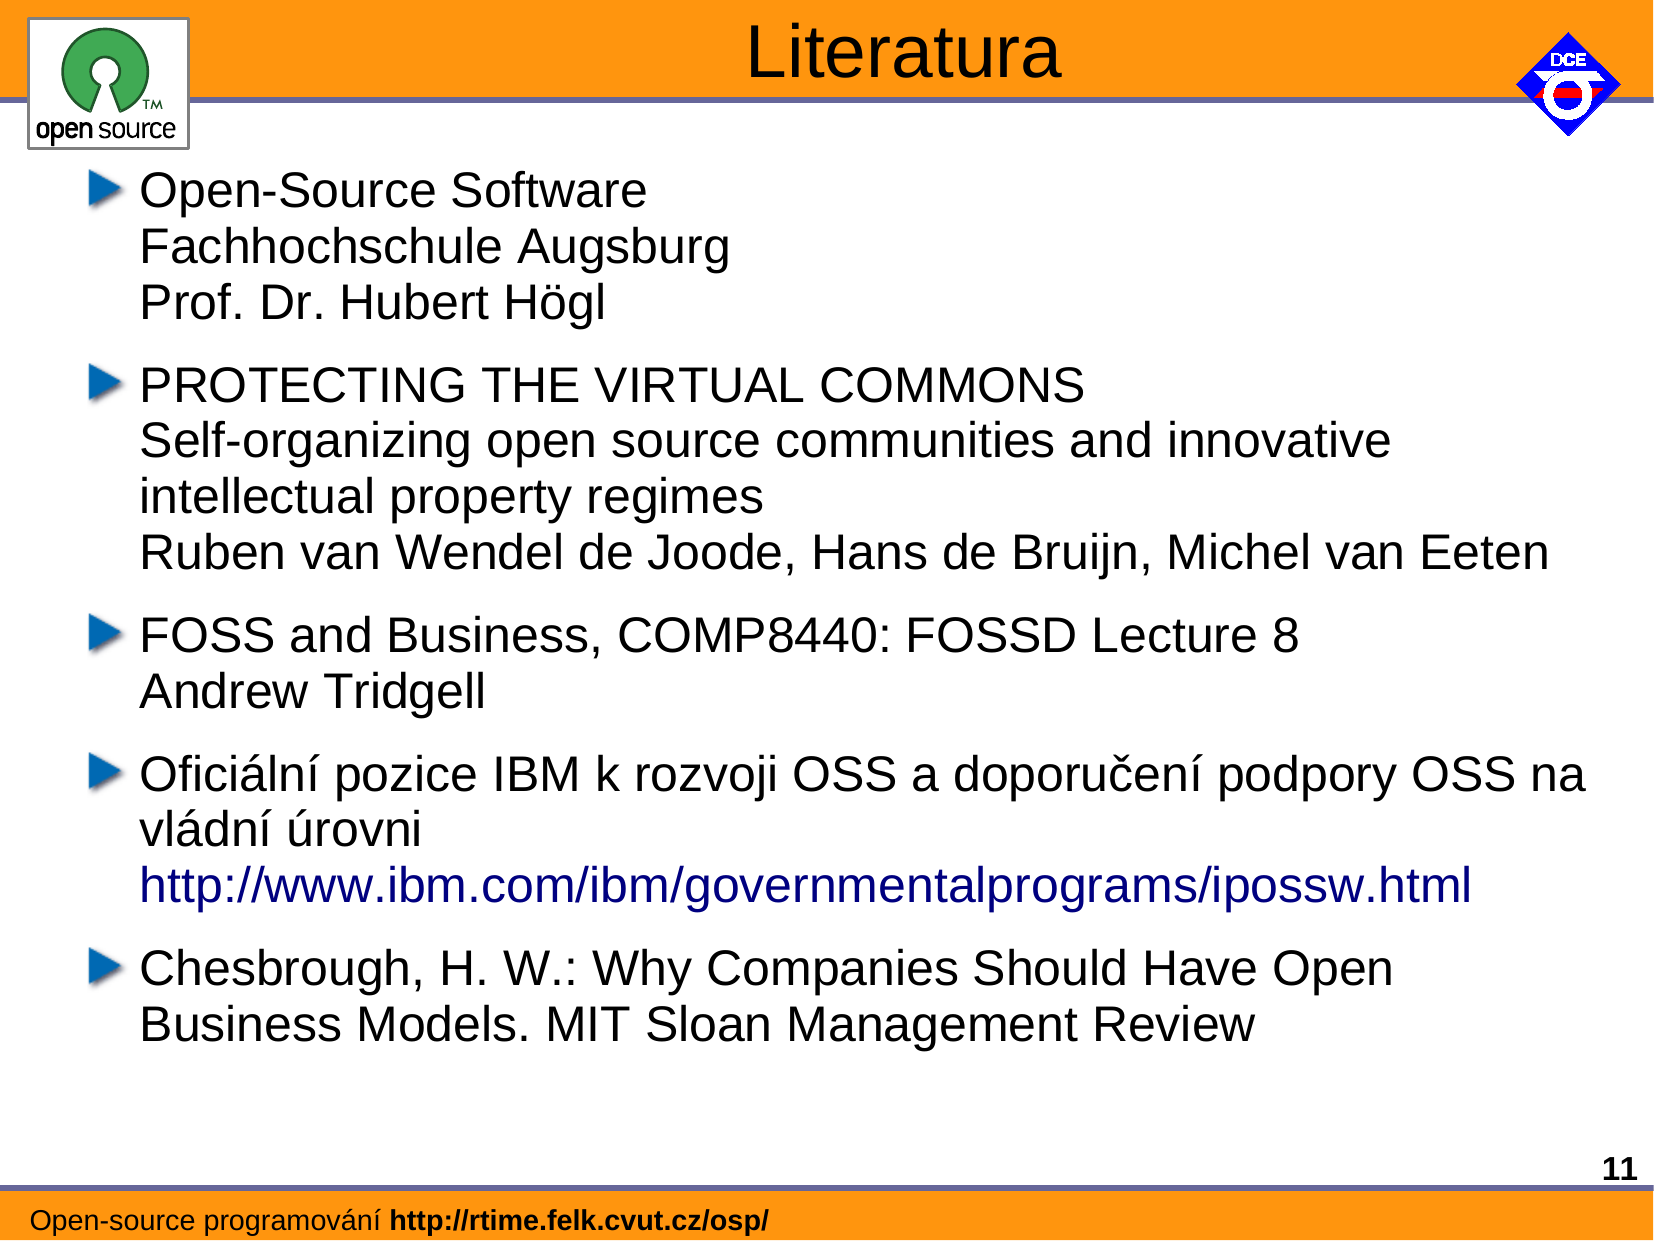

# Literatura
Open-Source Software
Fachhochschule Augsburg
Prof. Dr. Hubert Högl
PROTECTING THE VIRTUAL COMMONS
Self-organizing open source communities and innovative intellectual property regimes
Ruben van Wendel de Joode, Hans de Bruijn, Michel van Eeten
FOSS and Business, COMP8440: FOSSD Lecture 8
Andrew Tridgell
Oficiální pozice IBM k rozvoji OSS a doporučení podpory OSS na vládní úrovni
http://www.ibm.com/ibm/governmentalprograms/ipossw.html
Chesbrough, H. W.: Why Companies Should Have Open Business Models. MIT Sloan Management Review